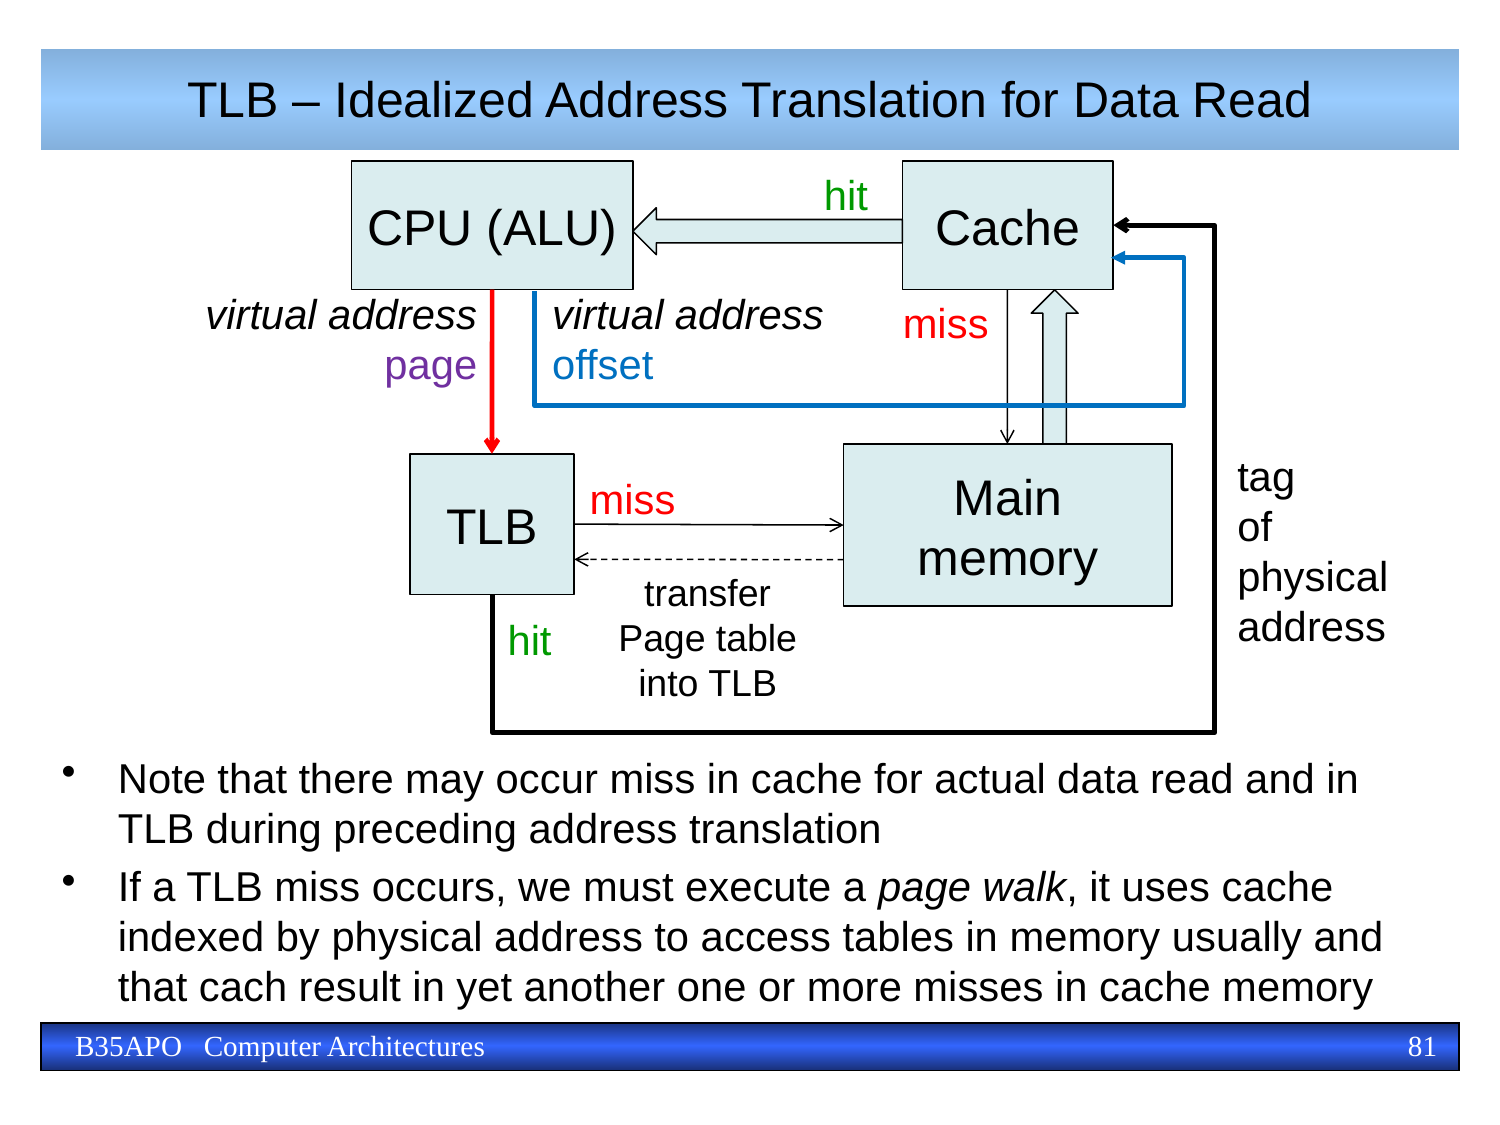

# TLB – Idealized Address Translation for Data Read
CPU (ALU)
hit
Cache
virtual address
page
virtual address
offset
miss
tag
of physical address
Main memory
TLB
miss
transfer Page table into TLB
hit
Note that there may occur miss in cache for actual data read and in TLB during preceding address translation
If a TLB miss occurs, we must execute a page walk, it uses cache indexed by physical address to access tables in memory usually and that cach result in yet another one or more misses in cache memory
B35APO Computer Architectures
81